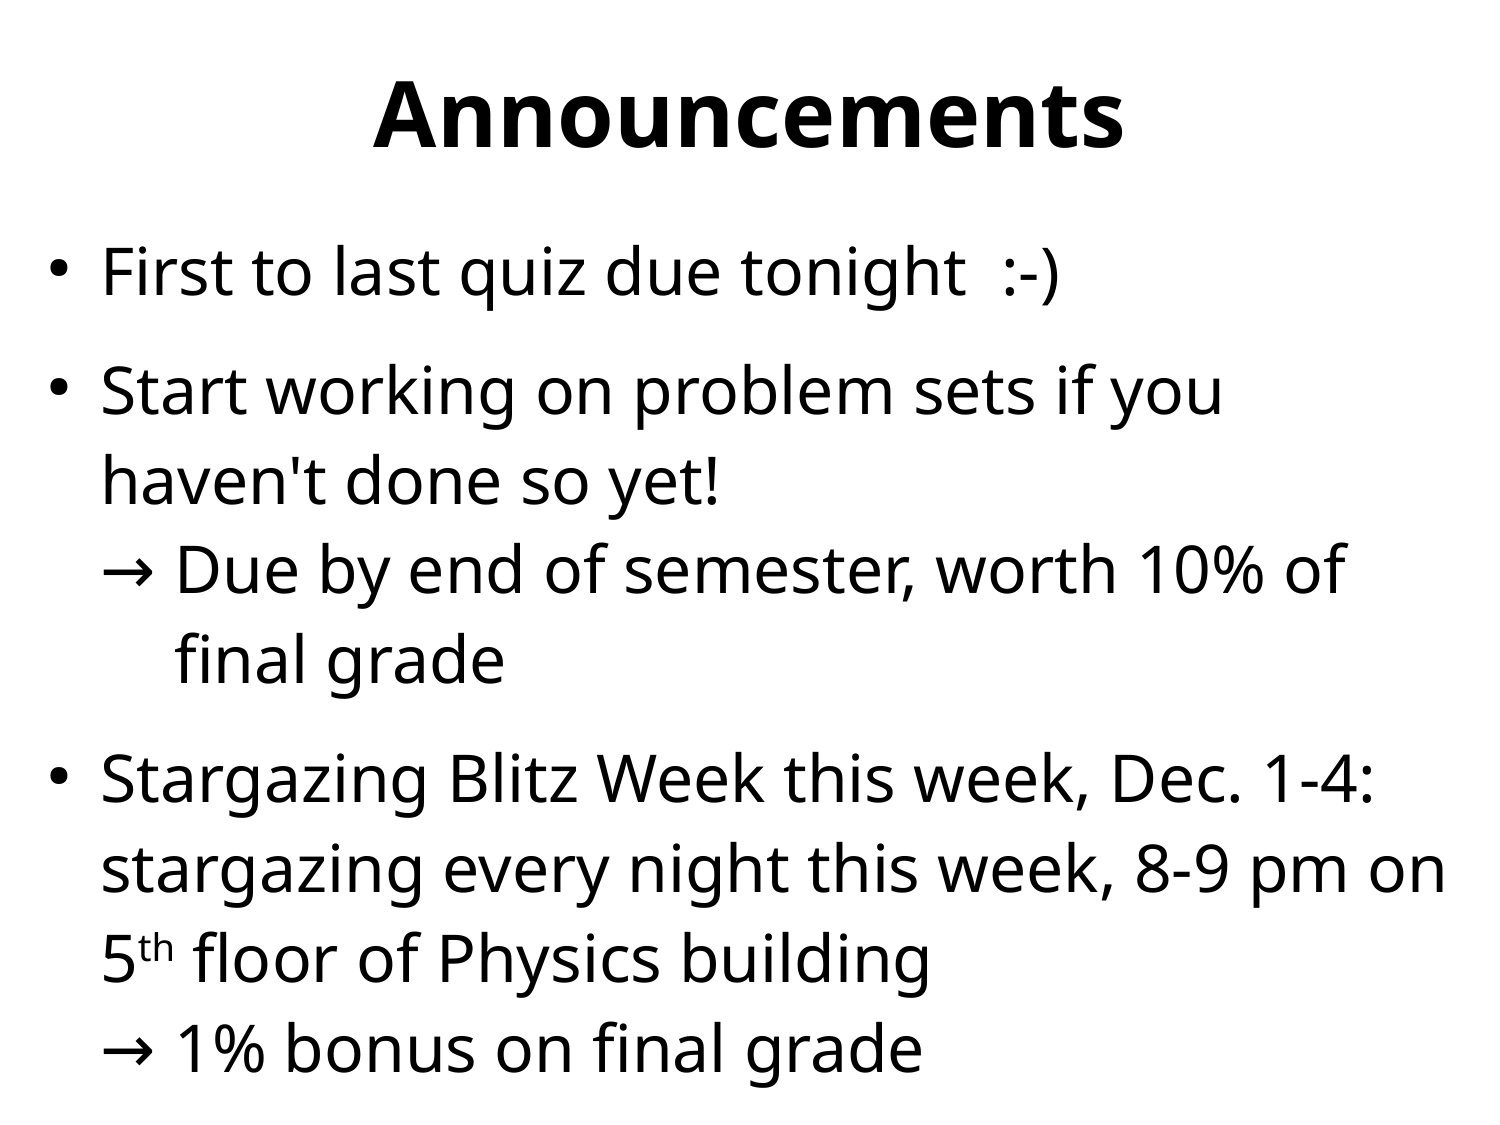

# Announcements
First to last quiz due tonight :-)
Start working on problem sets if you haven't done so yet!
→ 	Due by end of semester, worth 10% of
	final grade
Stargazing Blitz Week this week, Dec. 1-4:
stargazing every night this week, 8-9 pm on 5th floor of Physics building
→ 	1% bonus on final grade